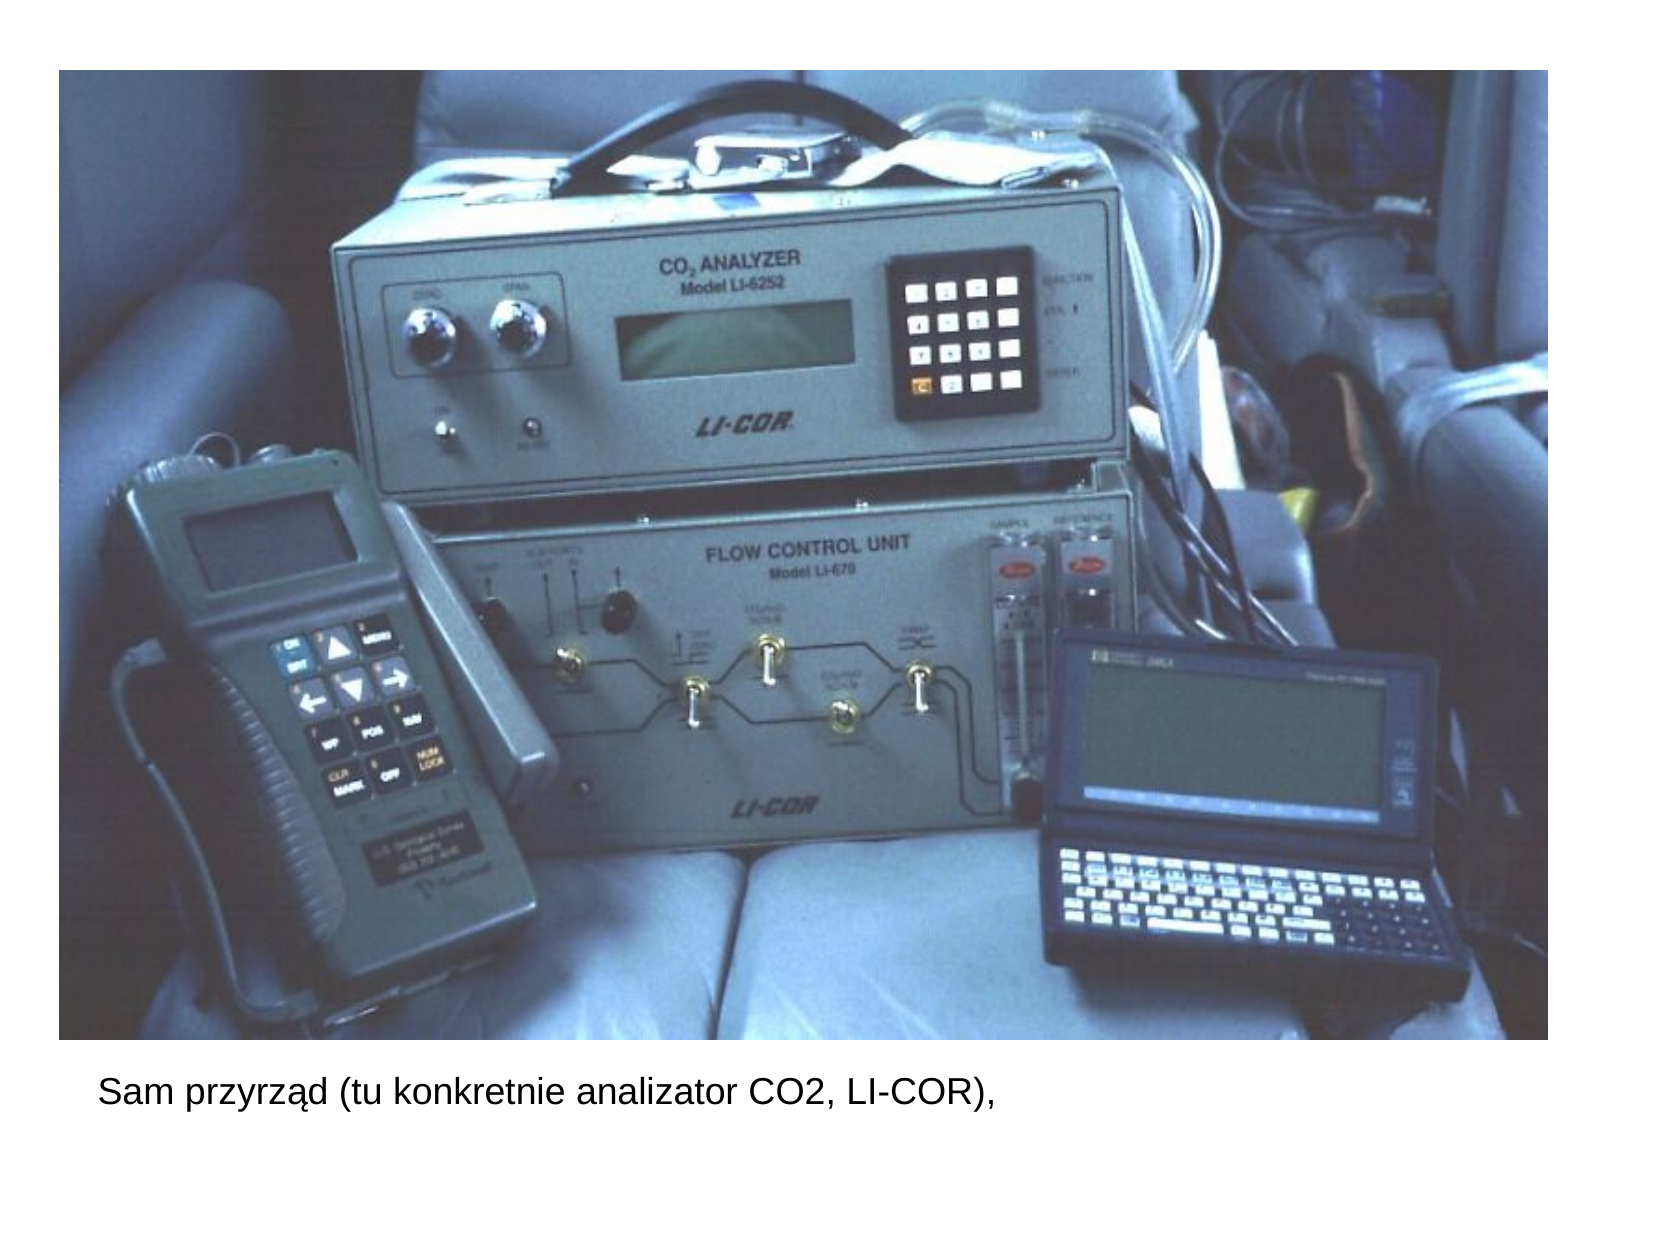

Sam przyrząd (tu konkretnie analizator CO2, LI-COR),